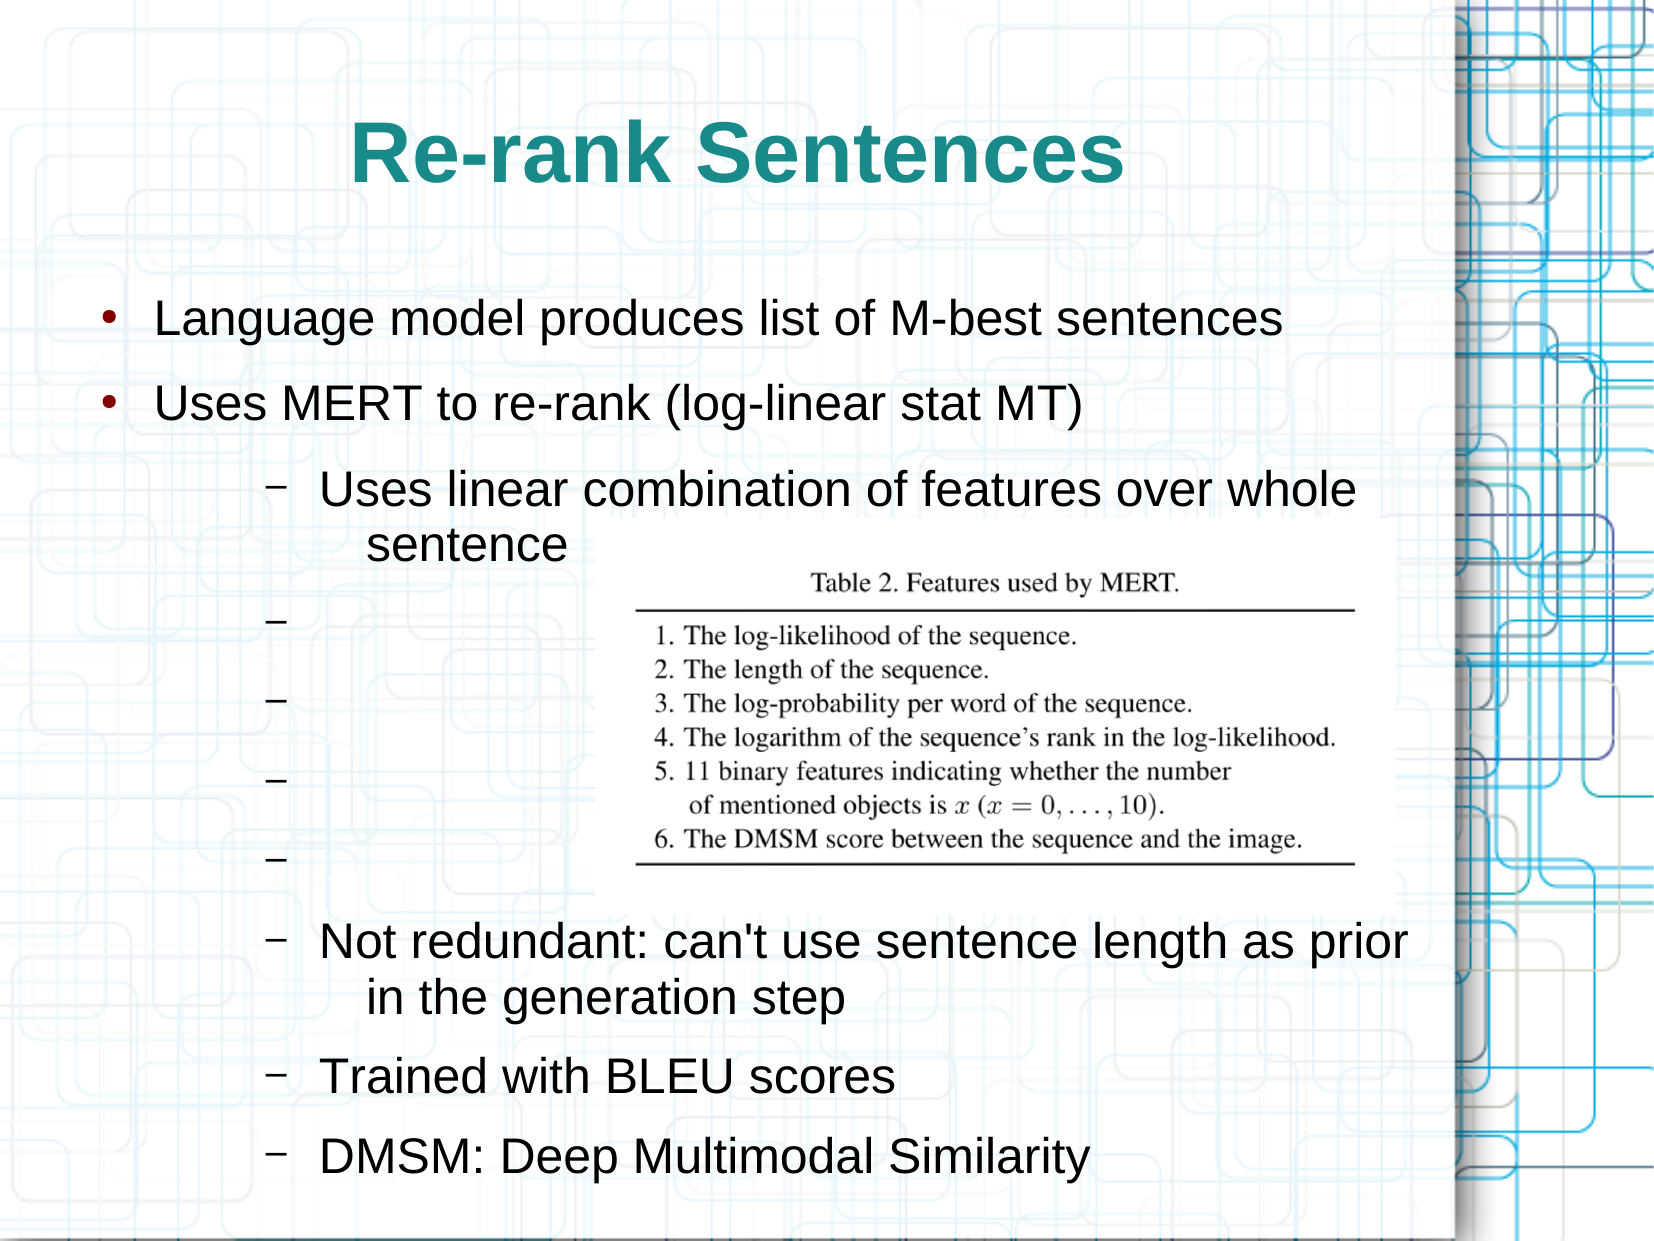

# Re-rank Sentences
Language model produces list of M-best sentences
Uses MERT to re-rank (log-linear stat MT)
Uses linear combination of features over whole sentence
Not redundant: can't use sentence length as prior in the generation step
Trained with BLEU scores
DMSM: Deep Multimodal Similarity